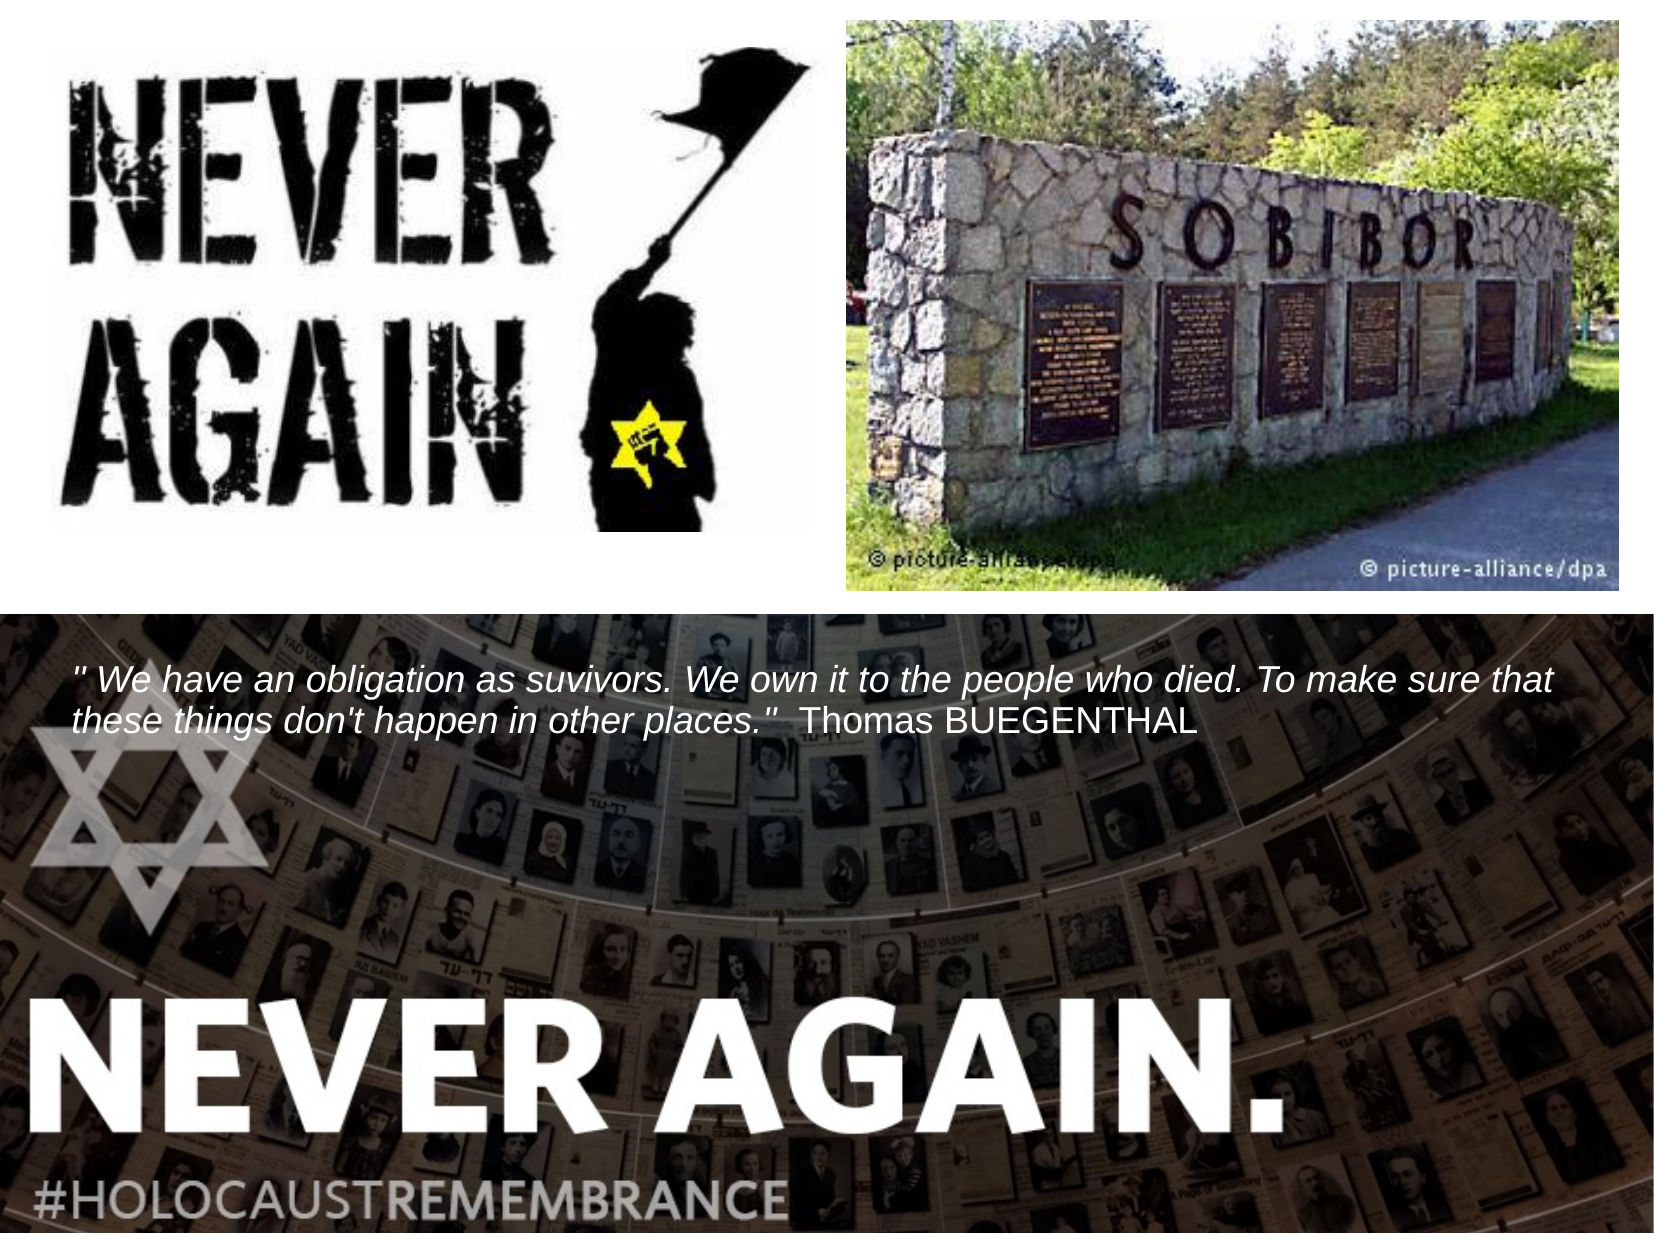

'' We have an obligation as suvivors. We own it to the people who died. To make sure that these things don't happen in other places.'' Thomas BUEGENTHAL